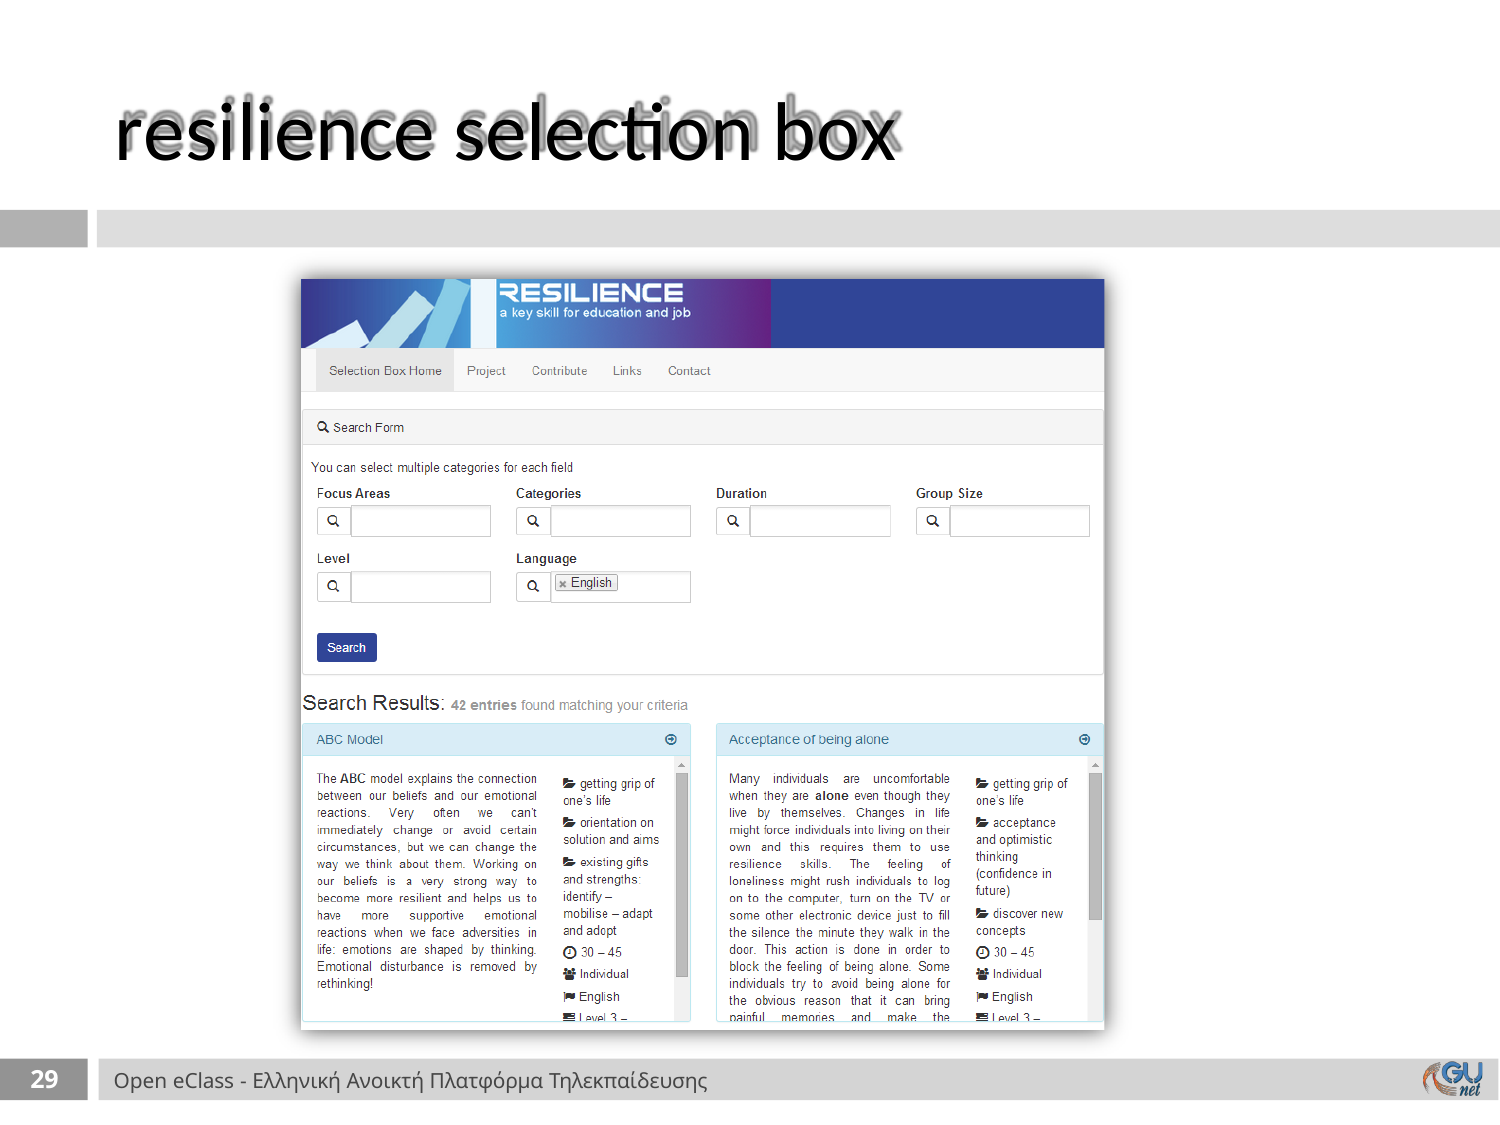

# resilience selection box
29
Open eClass - Ελληνική Ανοικτή Πλατφόρμα Τηλεκπαίδευσης